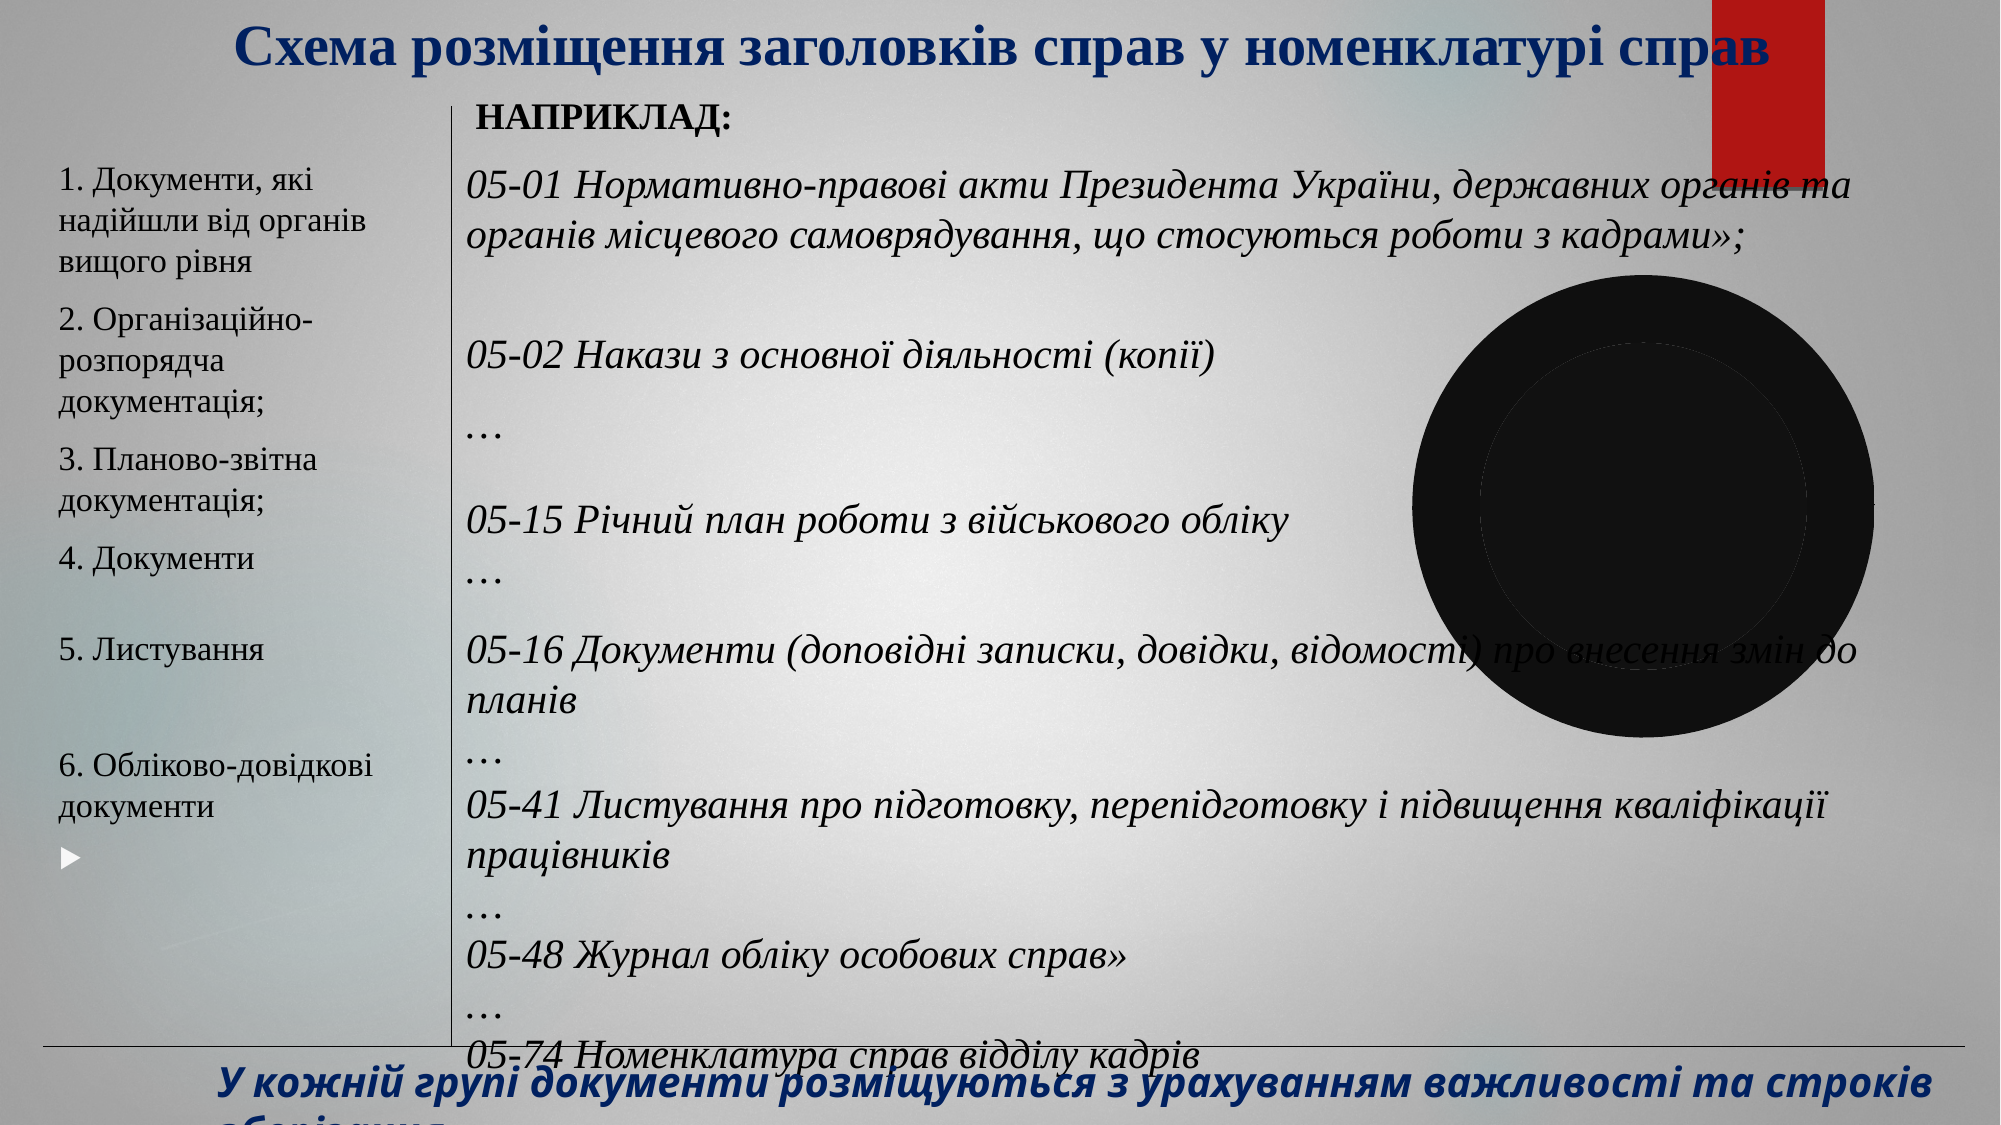

# Схема розміщення заголовків справ у номенклатурі справ
 НАПРИКЛАД:
05-01 Нормативно-правові акти Президента України, державних органів та органів місцевого самоврядування, що стосуються роботи з кадрами»;
05-02 Накази з основної діяльності (копії)
…
05-15 Річний план роботи з військового обліку
…
05-16 Документи (доповідні записки, довідки, відомості) про внесення змін до планів
…
05-41 Листування про підготовку, перепідготовку і підвищення кваліфікації працівників
…
05-48 Журнал обліку особових справ»
…
05-74 Номенклатура справ відділу кадрів
1. Документи, які надійшли від органів вищого рівня
2. Організаційно-розпорядча документація;
3. Планово-звітна документація;
4. Документи
5. Листування
6. Обліково-довідкові документи
У кожній групі документи розміщуються з урахуванням важливості та строків зберігання